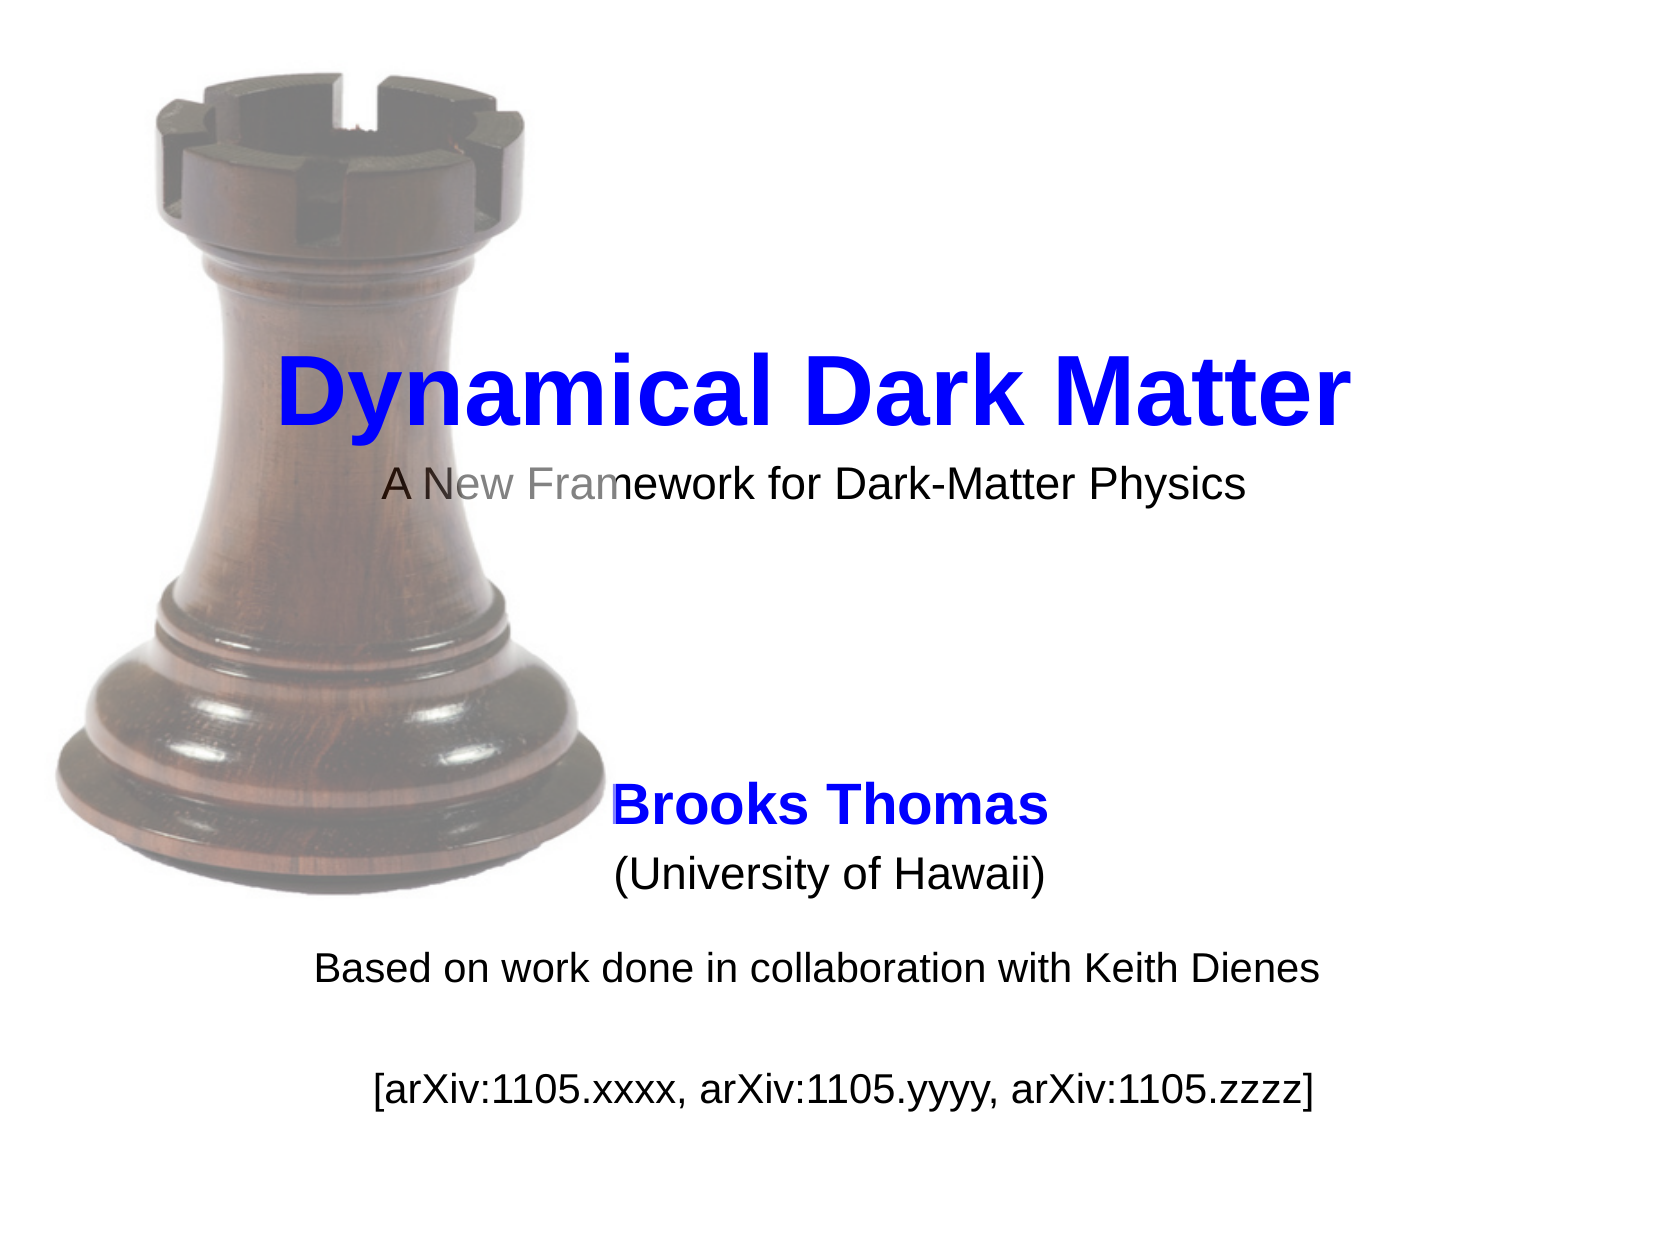

Dynamical Dark Matter
A New Framework for Dark-Matter Physics
Brooks Thomas
(University of Hawaii)
Based on work done in collaboration with Keith Dienes
[arXiv:1105.xxxx, arXiv:1105.yyyy, arXiv:1105.zzzz]